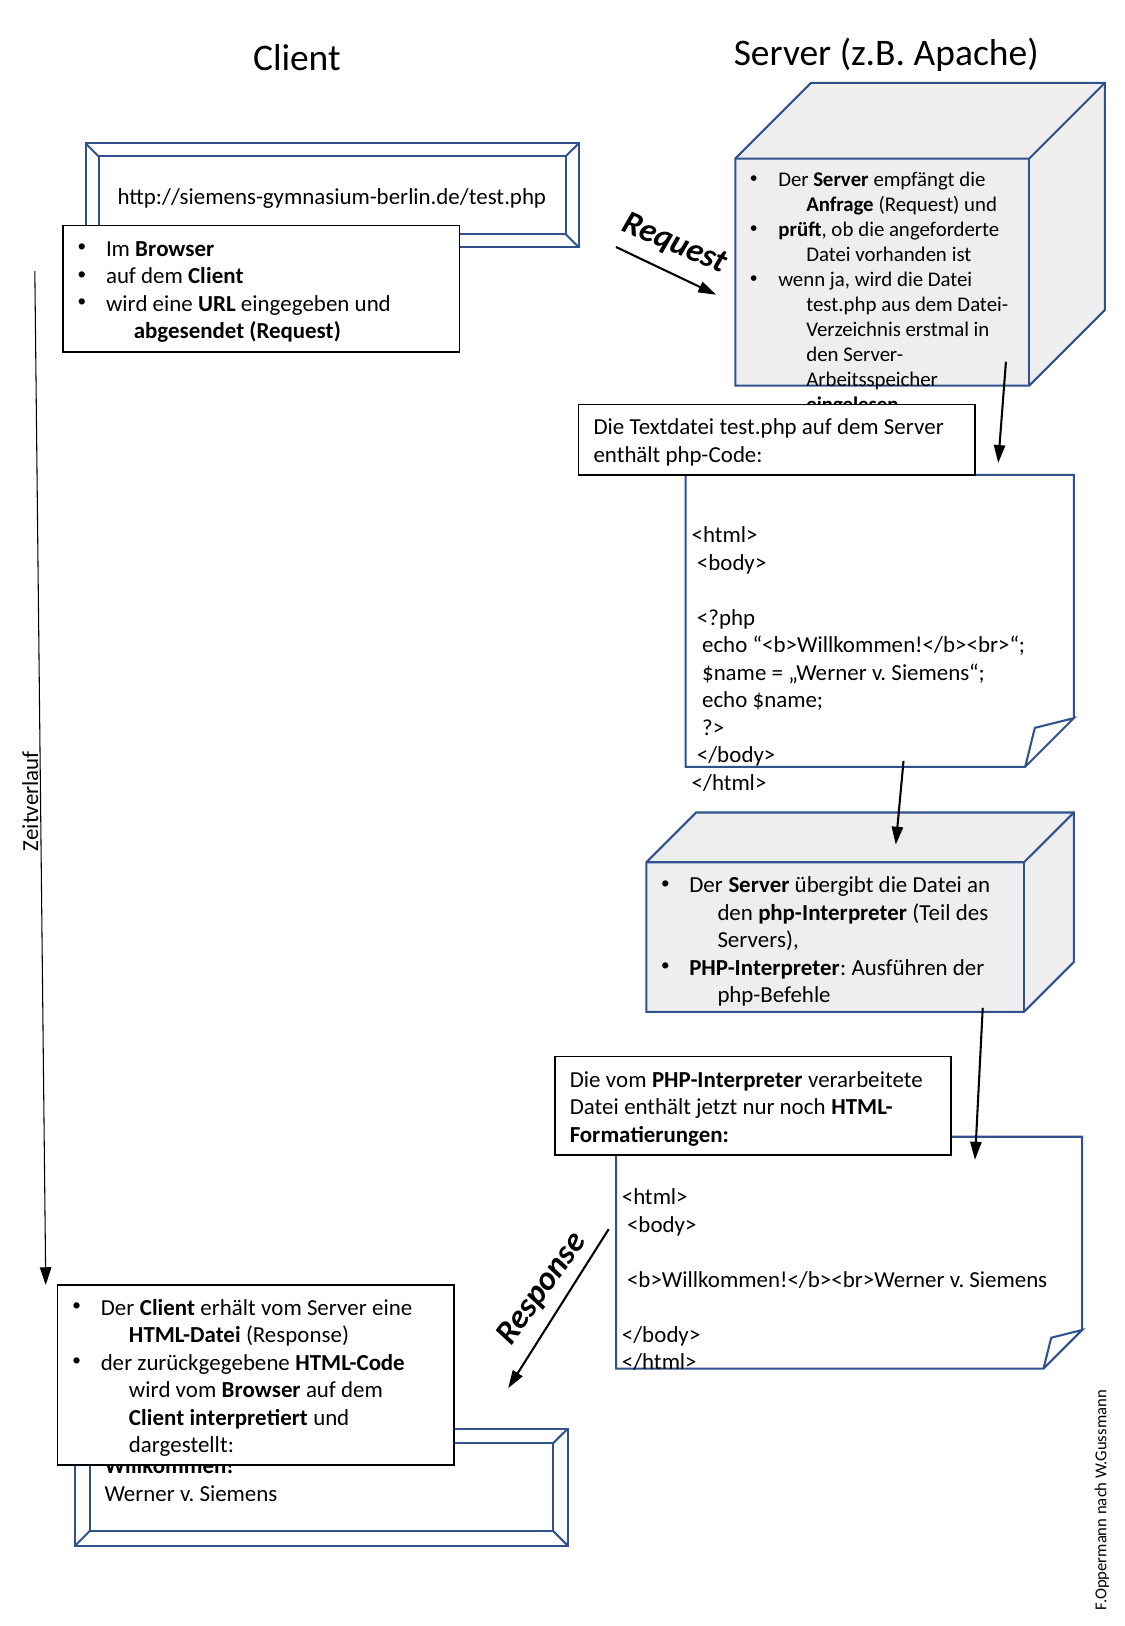

Server (z.B. Apache)
Client
Der Server empfängt die Anfrage (Request) und
prüft, ob die angeforderte Datei vorhanden ist
wenn ja, wird die Datei test.php aus dem Datei-Verzeichnis erstmal in den Server-Arbeitsspeicher eingelesen.
http://siemens-gymnasium-berlin.de/test.php
Request
Im Browser
auf dem Client
wird eine URL eingegeben und abgesendet (Request)
Die Textdatei test.php auf dem Server enthält php-Code:
<html>
 <body>
 <?php
 echo “<b>Willkommen!</b><br>“;
 $name = „Werner v. Siemens“;
 echo $name;
 ?>
 </body>
</html>
Zeitverlauf
Der Server übergibt die Datei an den php-Interpreter (Teil des Servers),
PHP-Interpreter: Ausführen der php-Befehle
Die vom PHP-Interpreter verarbeitete Datei enthält jetzt nur noch HTML-Formatierungen:
<html>
 <body>
 <b>Willkommen!</b><br>Werner v. Siemens
</body>
</html>
Response
Der Client erhält vom Server eine HTML-Datei (Response)
der zurückgegebene HTML-Code wird vom Browser auf dem Client interpretiert und dargestellt:
Willkommen!
Werner v. Siemens
F.Oppermann nach W.Gussmann